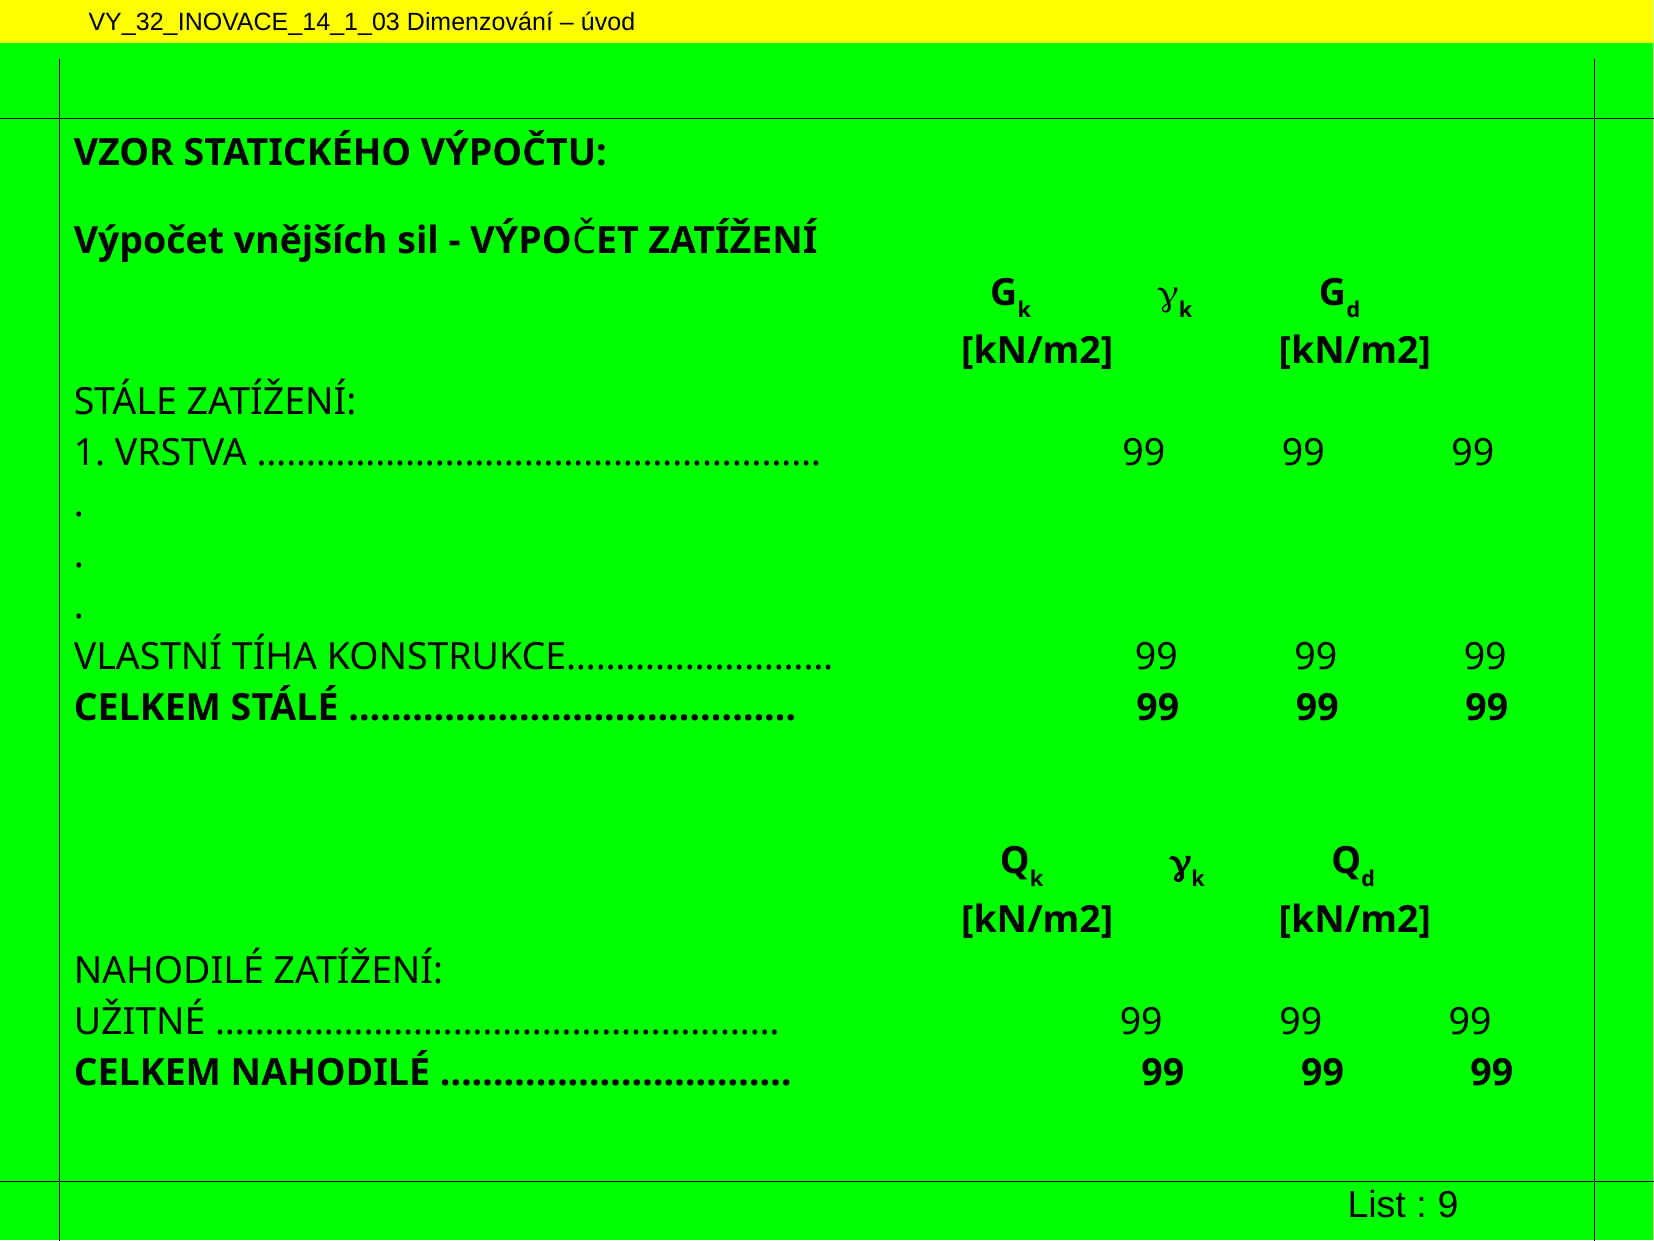

VY_32_INOVACE_14_1_03 Dimenzování – úvod
VZOR STATICKÉHO VÝPOČTU:
Výpočet vnějších sil - VÝPOČET ZATÍŽENÍ
 Gk gk Gd
 [kN/m2] [kN/m2]
STÁLE ZATÍŽENÍ:
1. VRSTVA ………………………………………………… 99 99 99
.
.
.
VLASTNÍ TÍHA KONSTRUKCE……………………… 99 99 99
CELKEM STÁLÉ …………………………………… 99 99 99
 Qk gk Qd
 [kN/m2] [kN/m2]
NAHODILÉ ZATÍŽENÍ:
UŽITNÉ ………………………………………………… 99 99 99
CELKEM NAHODILÉ …………………………… 99 99 99
List :